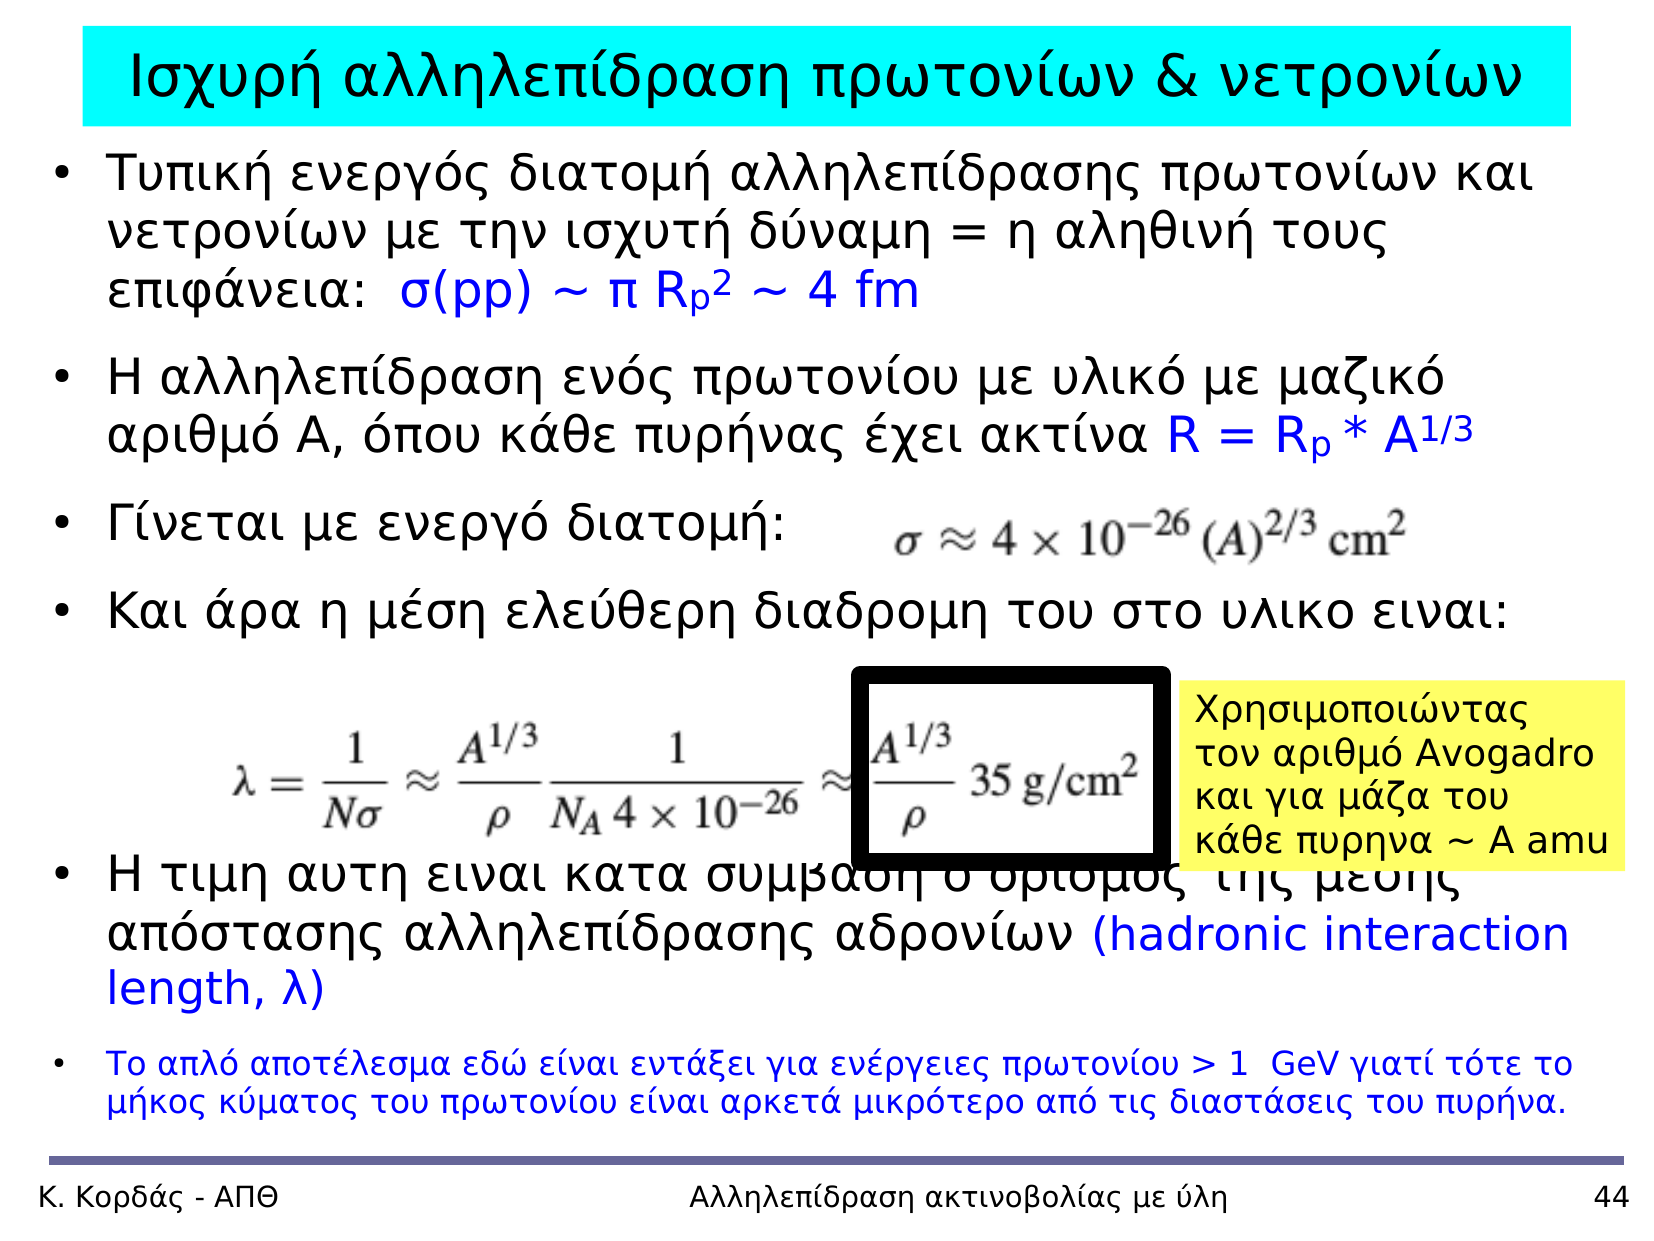

# Ισχυρή αλληλεπίδραση πρωτονίων & νετρονίων
Τυπική ενεργός διατομή αλληλεπίδρασης πρωτονίων και νετρονίων με την ισχυτή δύναμη = η αληθινή τους επιφάνεια: σ(pp) ~ π Rp2 ~ 4 fm
Η αλληλεπίδραση ενός πρωτονίου με υλικό με μαζικό αριθμό Α, όπου κάθε πυρήνας έχει ακτίνα R = Rp * A1/3
Γίνεται με ενεργό διατομή:
Και άρα η μέση ελεύθερη διαδρομή του στο υλικό είναι:
Η τιμή αυτή είναι κατά σύμβαση ο ορισμός της μέσης απόστασης αλληλεπίδρασης αδρονίων (hadronic interaction length, λ)
Το απλό αποτέλεσμα εδώ είναι εντάξει για ενέργειες πρωτονίου > 1 GeV γιατί τότε το μήκος κύματος του πρωτονίου είναι αρκετά μικρότερο από τις διαστάσεις του πυρήνα.
Χρησιμοποιώντας
τον αριθμό Avogadro
και για μάζα του
κάθε πυρηνα ~ Α amu
Κ. Κορδάς - ΑΠΘ
Αλληλεπίδραση ακτινοβολίας με ύλη
44